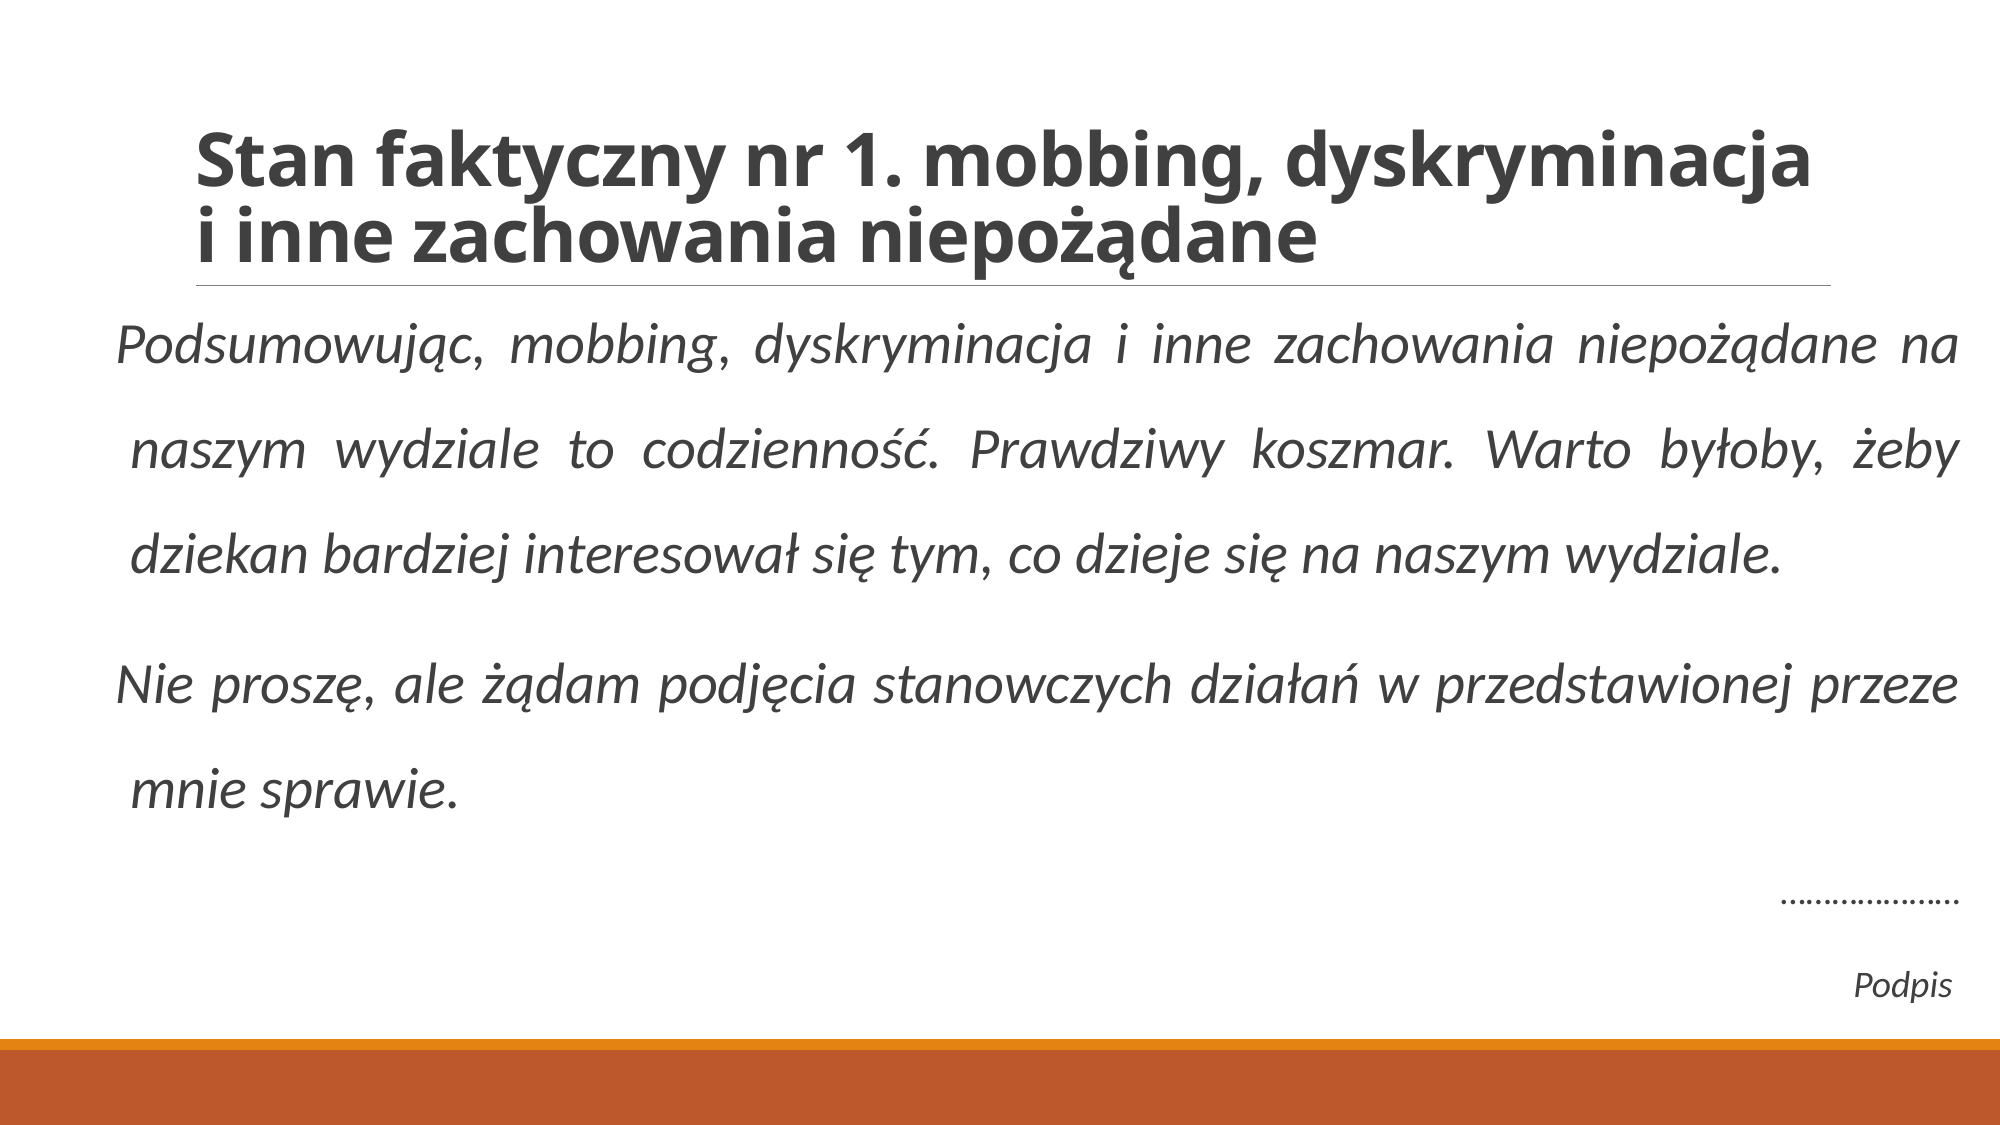

# Stan faktyczny nr 1. mobbing, dyskryminacja i inne zachowania niepożądane
Podsumowując, mobbing, dyskryminacja i inne zachowania niepożądane na naszym wydziale to codzienność. Prawdziwy koszmar. Warto byłoby, żeby dziekan bardziej interesował się tym, co dzieje się na naszym wydziale.
Nie proszę, ale żądam podjęcia stanowczych działań w przedstawionej przeze mnie sprawie.
…………………
Podpis